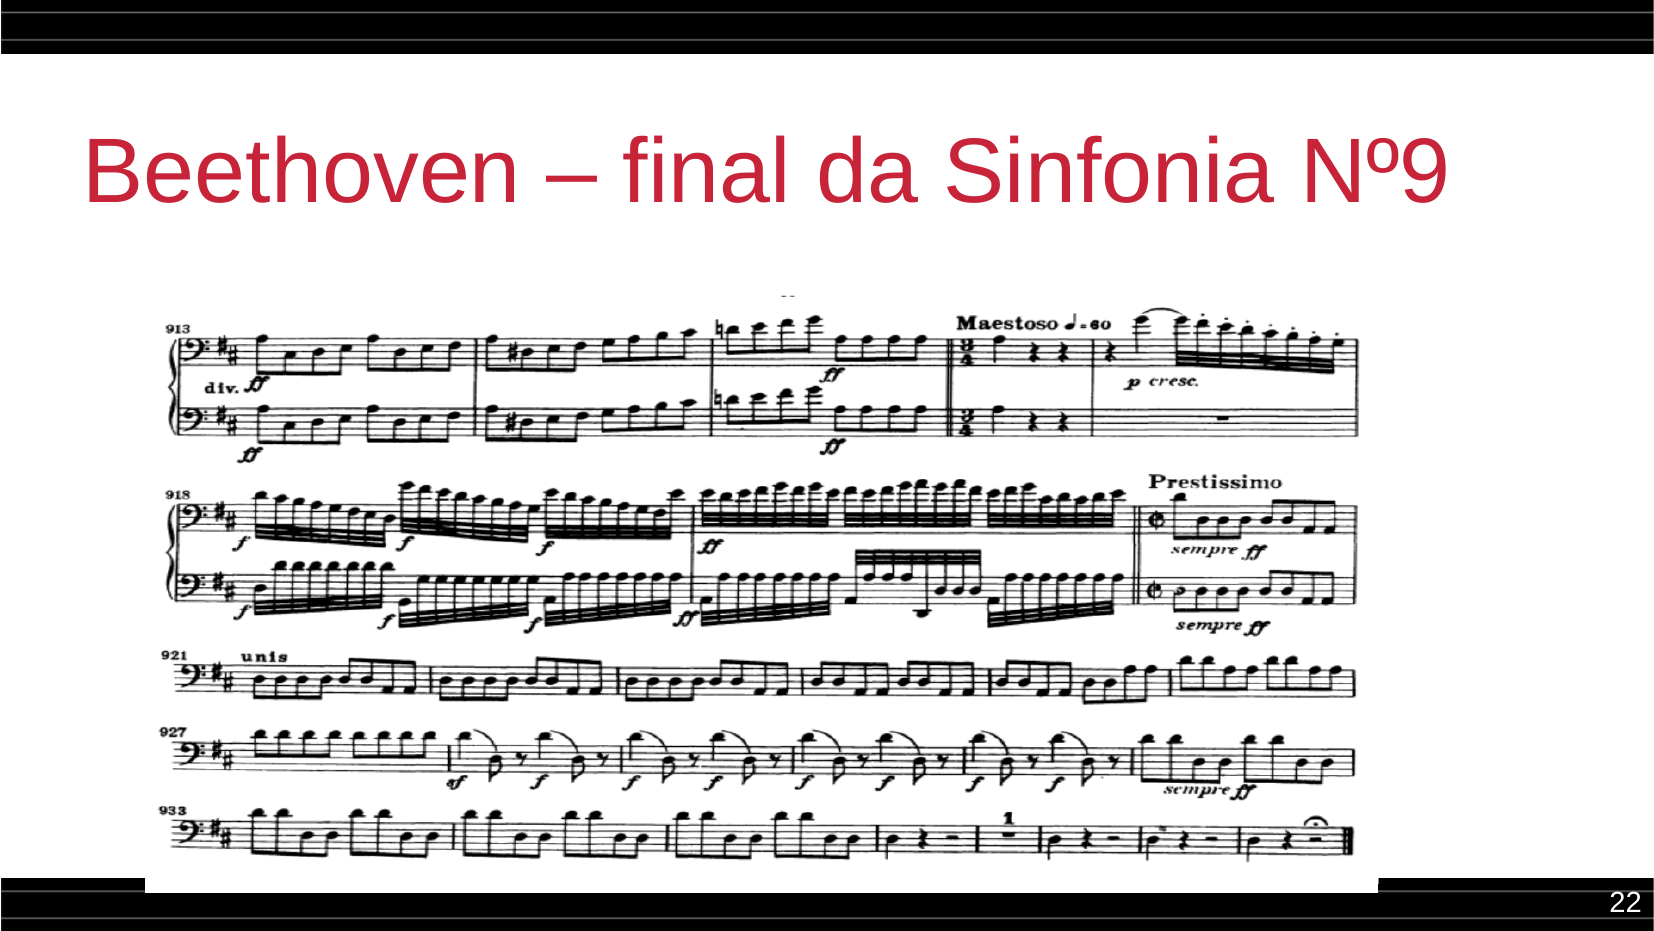

# Beethoven – final da Sinfonia Nº9